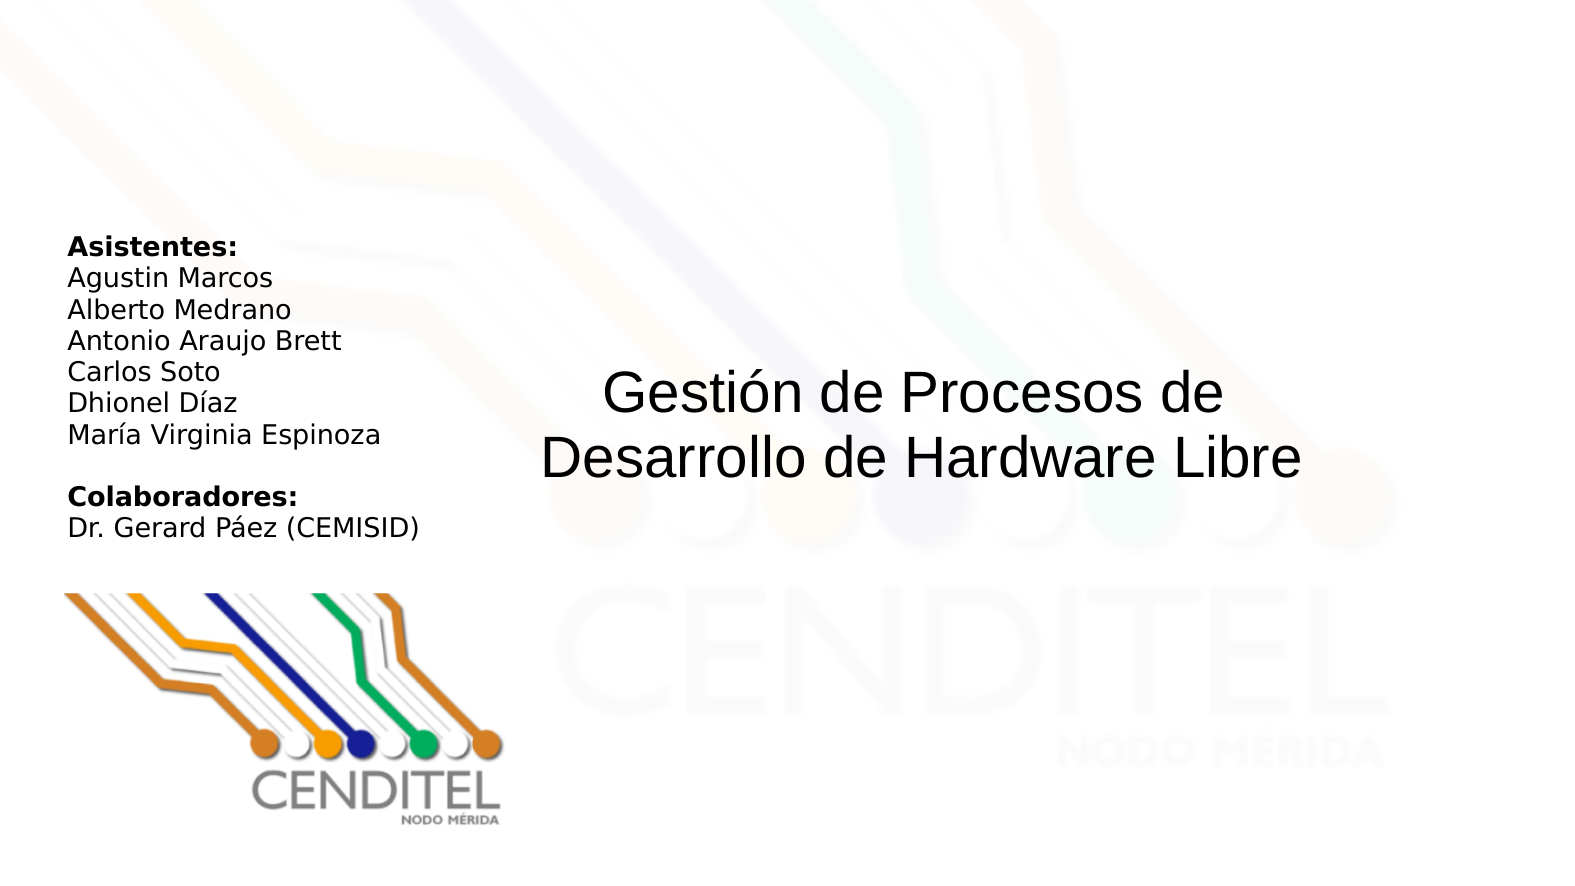

Asistentes:
Agustin Marcos
Alberto Medrano
Antonio Araujo Brett
Carlos Soto
Dhionel Díaz
María Virginia Espinoza
Colaboradores:
Dr. Gerard Páez (CEMISID)
# Gestión de Procesos de Desarrollo de Hardware Libre